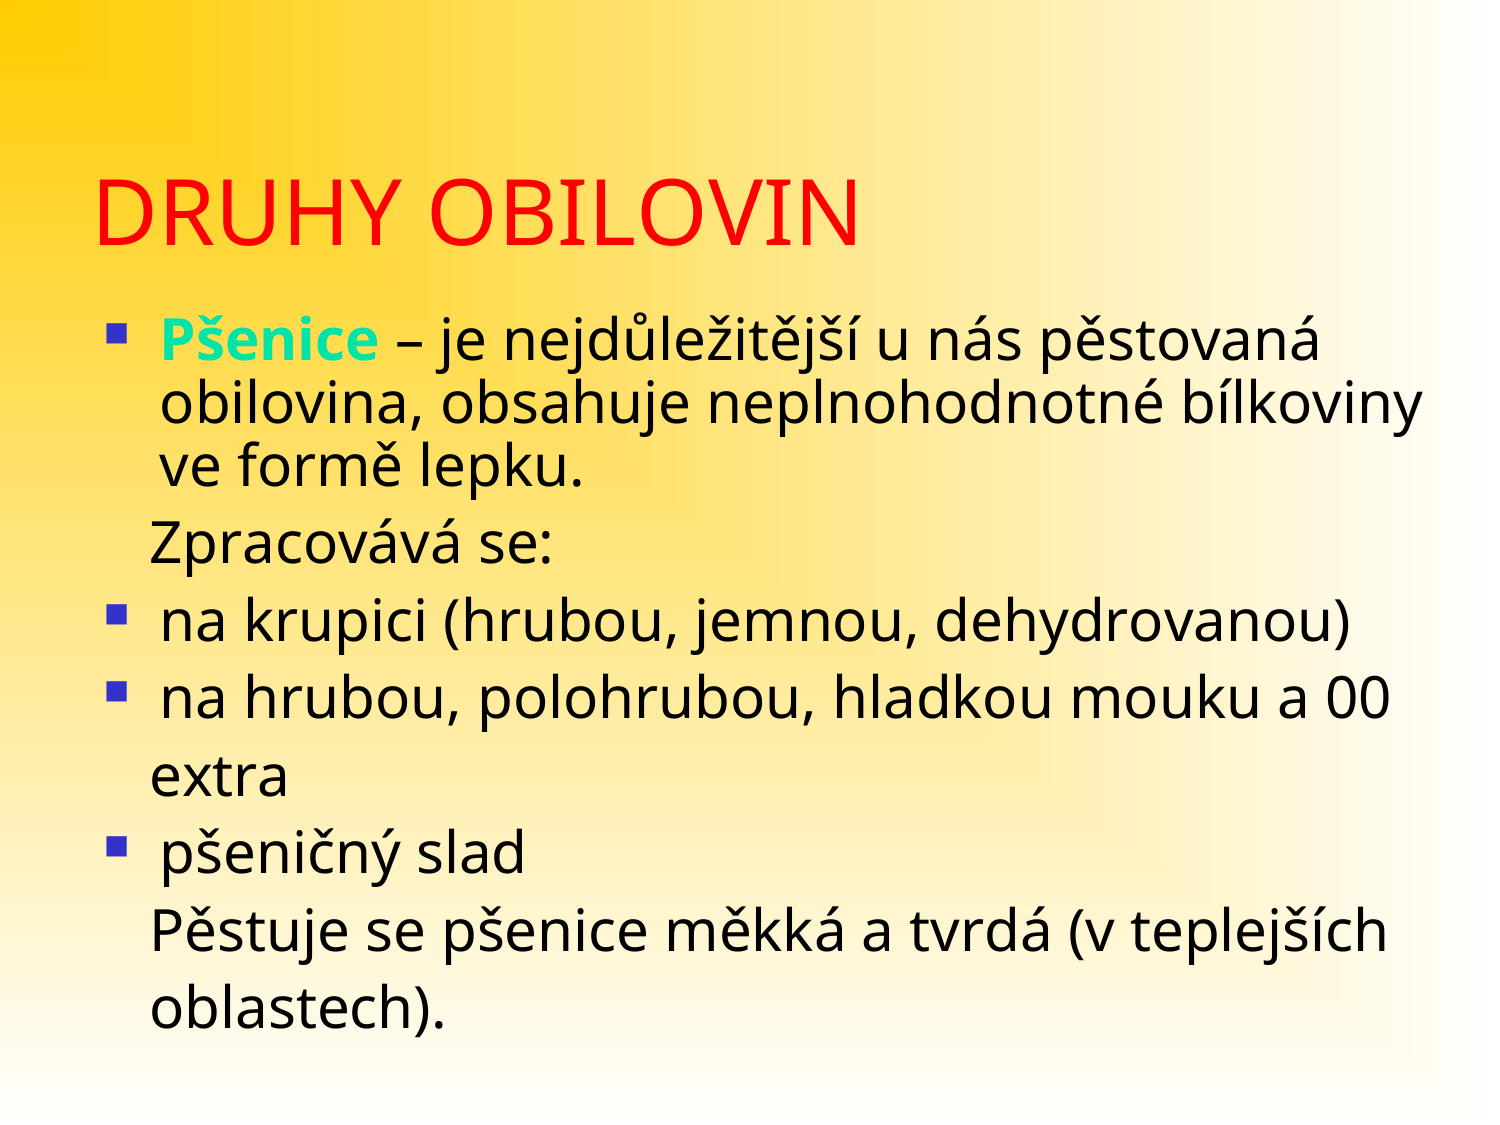

# DRUHY OBILOVIN
Pšenice – je nejdůležitější u nás pěstovaná obilovina, obsahuje neplnohodnotné bílkoviny ve formě lepku.
 Zpracovává se:
na krupici (hrubou, jemnou, dehydrovanou)
na hrubou, polohrubou, hladkou mouku a 00
 extra
pšeničný slad
 Pěstuje se pšenice měkká a tvrdá (v teplejších
 oblastech).